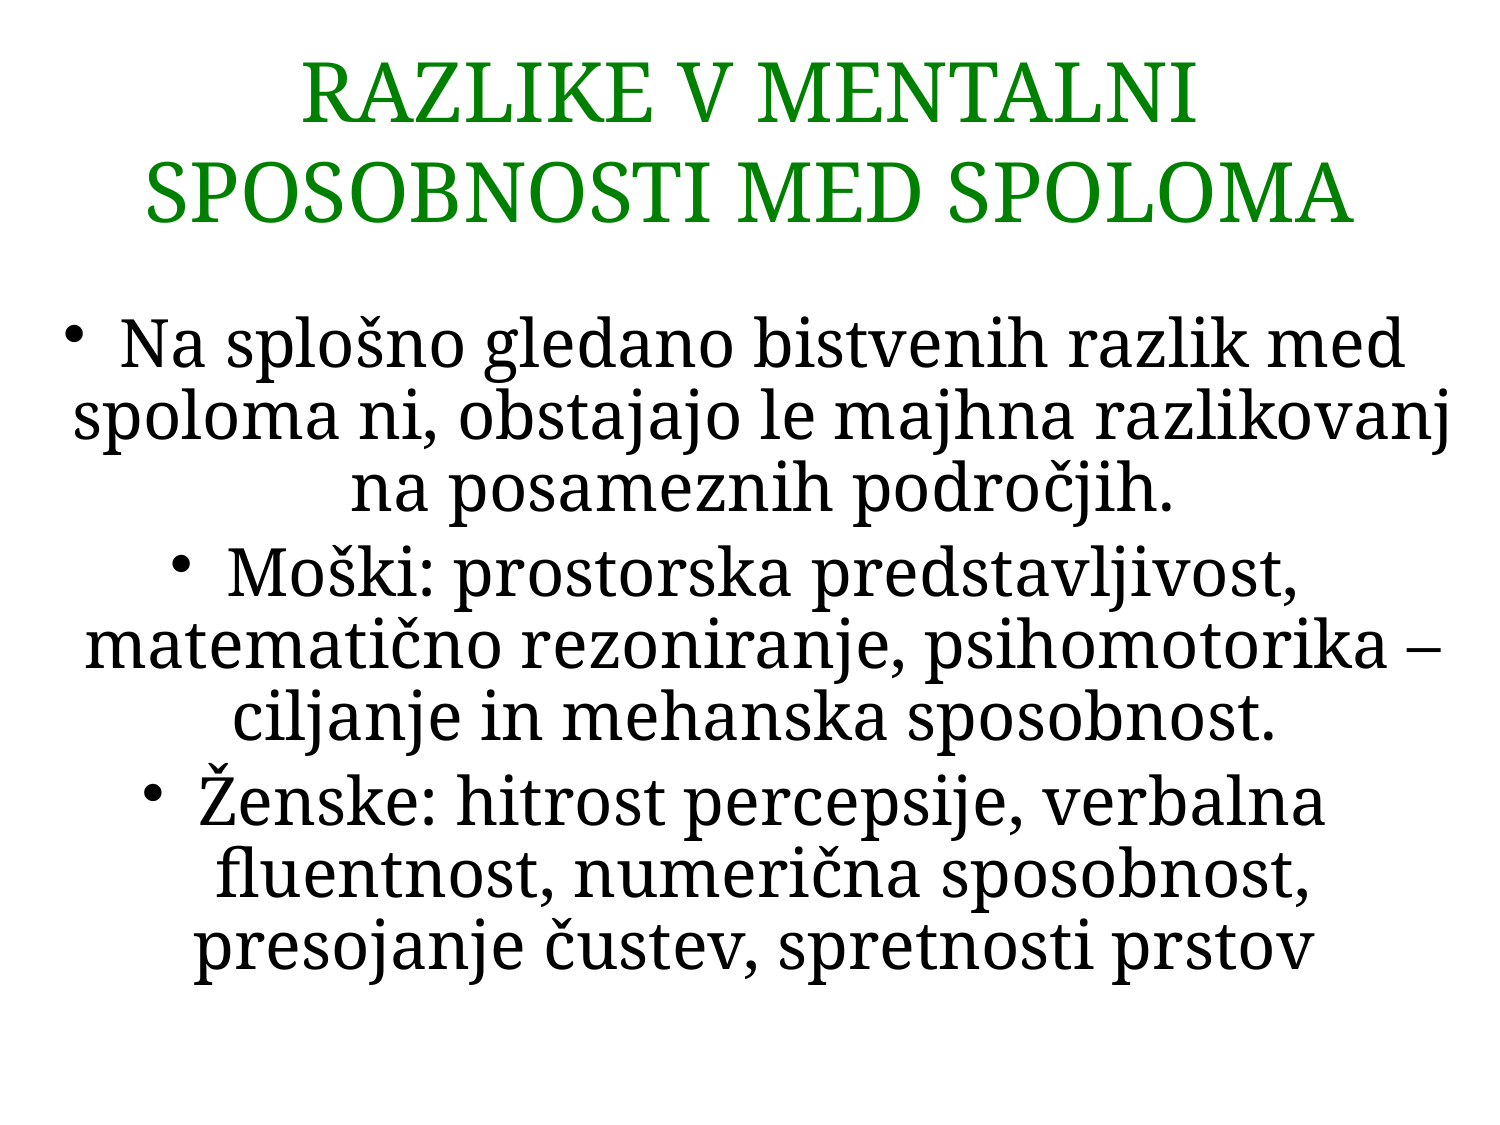

# RAZLIKE V MENTALNI SPOSOBNOSTI MED SPOLOMA
Na splošno gledano bistvenih razlik med spoloma ni, obstajajo le majhna razlikovanj na posameznih področjih.
Moški: prostorska predstavljivost, matematično rezoniranje, psihomotorika – ciljanje in mehanska sposobnost.
Ženske: hitrost percepsije, verbalna fluentnost, numerična sposobnost, presojanje čustev, spretnosti prstov